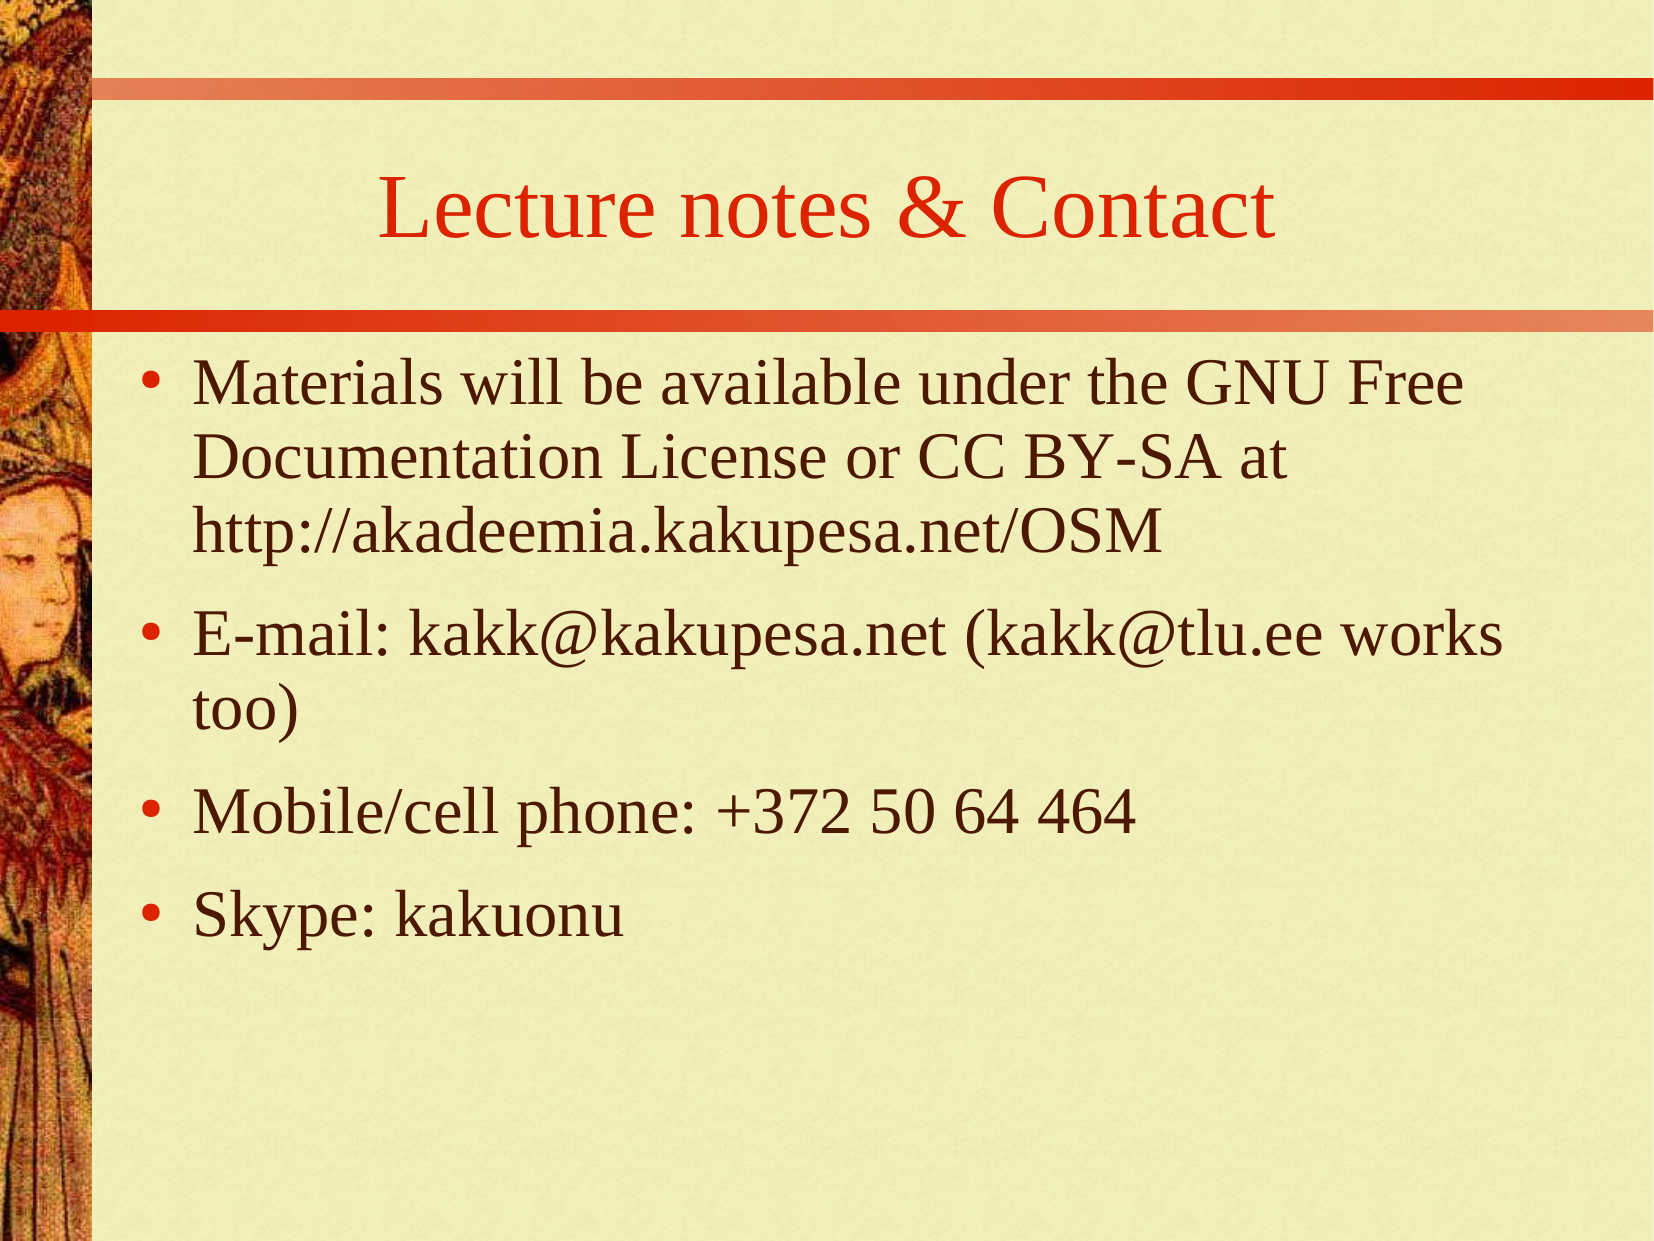

# Lecture notes & Contact
Materials will be available under the GNU Free Documentation License or CC BY-SA at http://akadeemia.kakupesa.net/OSM
E-mail: kakk@kakupesa.net (kakk@tlu.ee works too)
Mobile/cell phone: +372 50 64 464
Skype: kakuonu